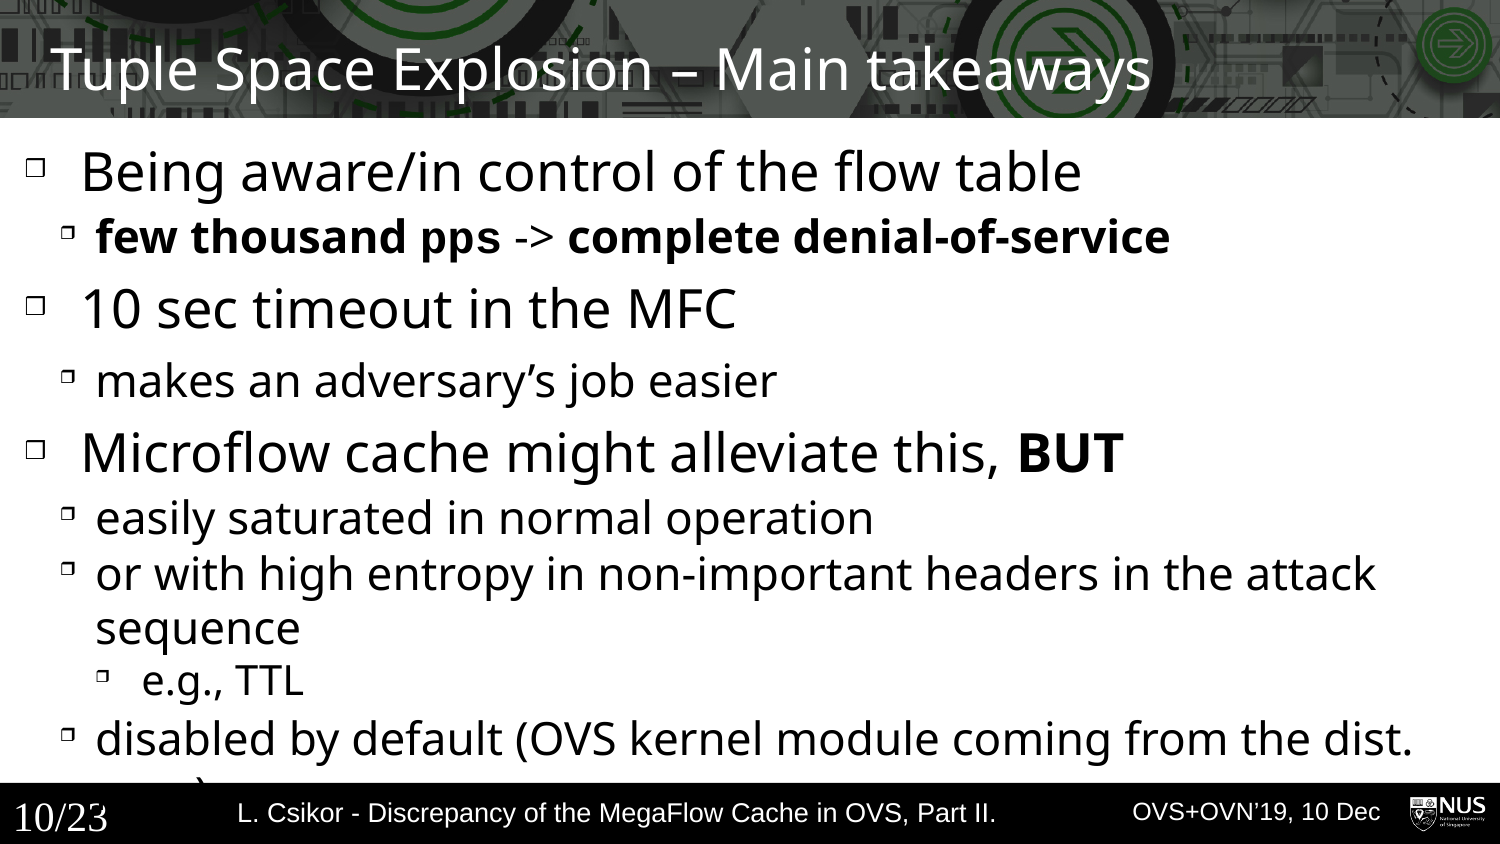

Tuple Space Explosion – Main takeaways
Being aware/in control of the flow table
few thousand pps -> complete denial-of-service
10 sec timeout in the MFC
makes an adversary’s job easier
Microflow cache might alleviate this, BUT
easily saturated in normal operation
or with high entropy in non-important headers in the attack sequence
 e.g., TTL
disabled by default (OVS kernel module coming from the dist. repo)